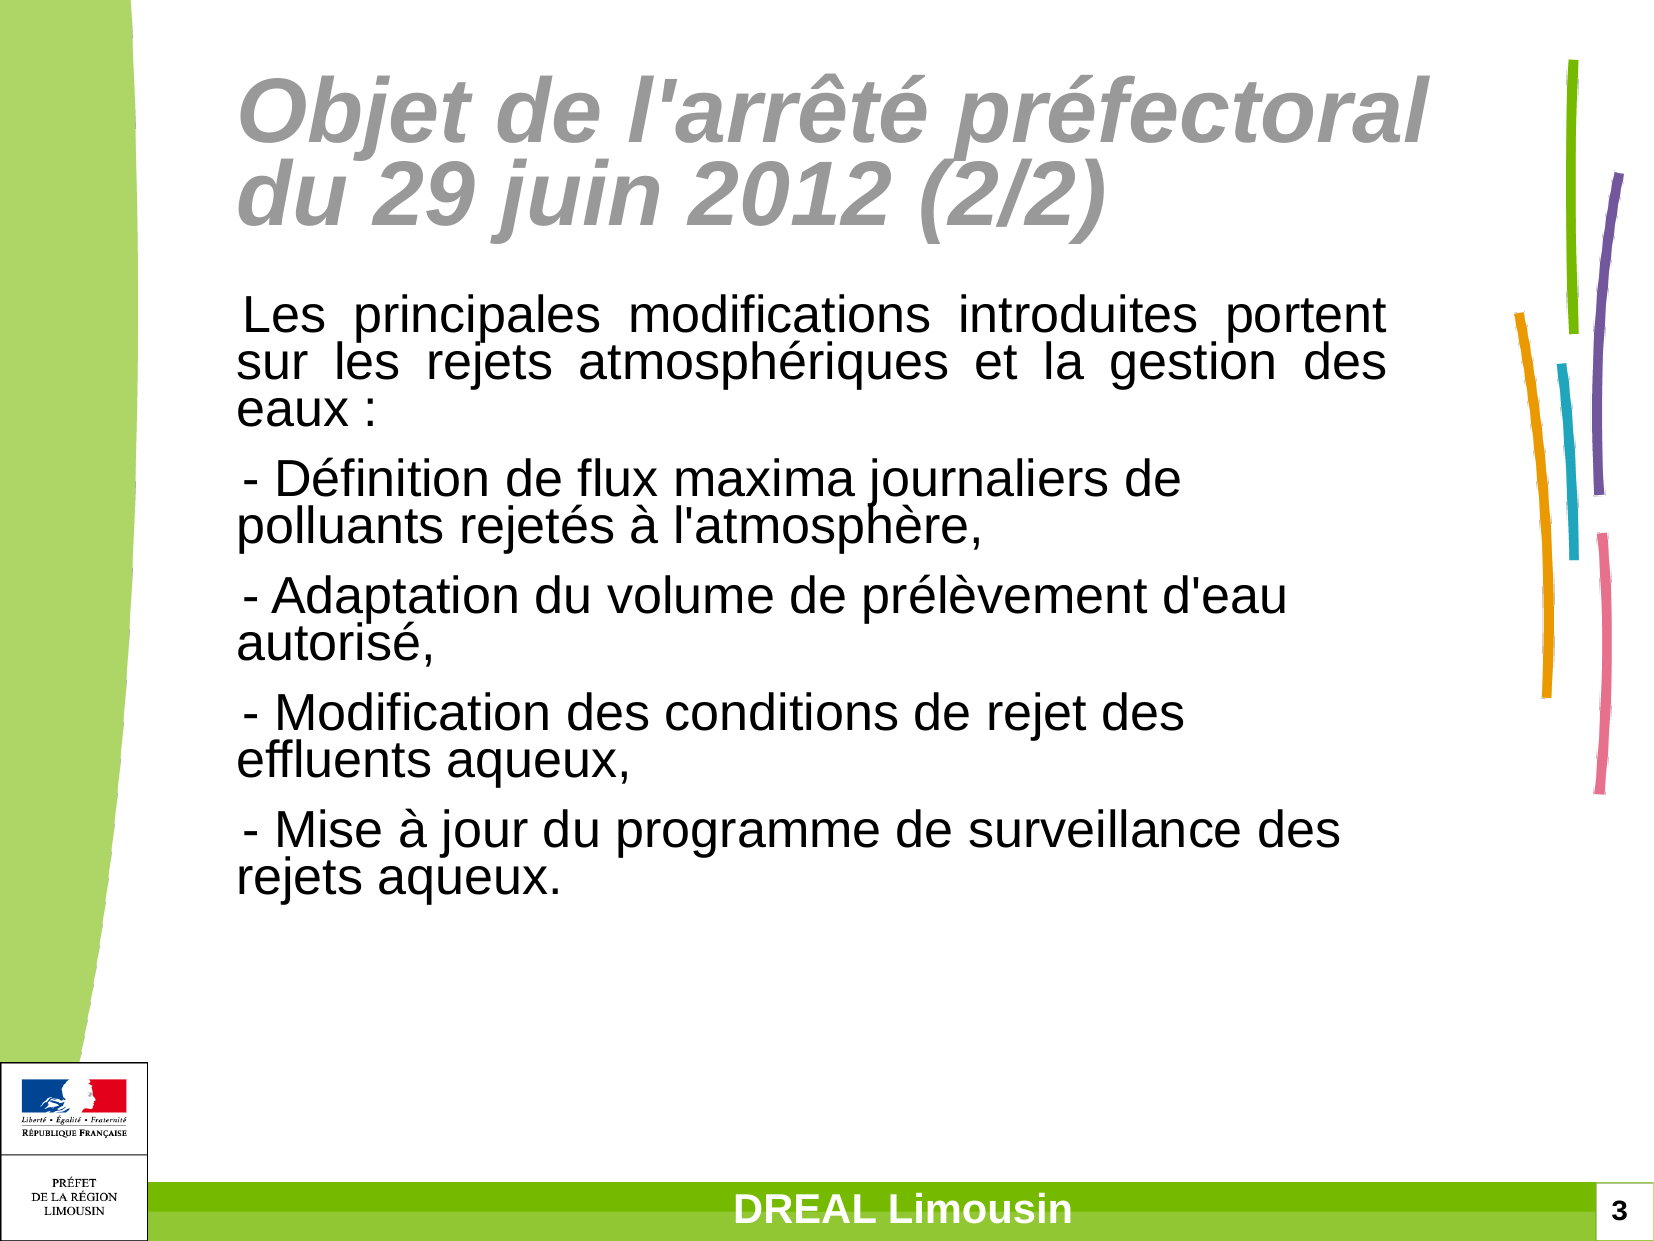

# Objet de l'arrêté préfectoral du 29 juin 2012 (2/2)
Les principales modifications introduites portent sur les rejets atmosphériques et la gestion des eaux :
- Définition de flux maxima journaliers de polluants rejetés à l'atmosphère,
- Adaptation du volume de prélèvement d'eau autorisé,
- Modification des conditions de rejet des effluents aqueux,
- Mise à jour du programme de surveillance des rejets aqueux.
3
Assemblée générale DREAL lundi 25 mai 2009